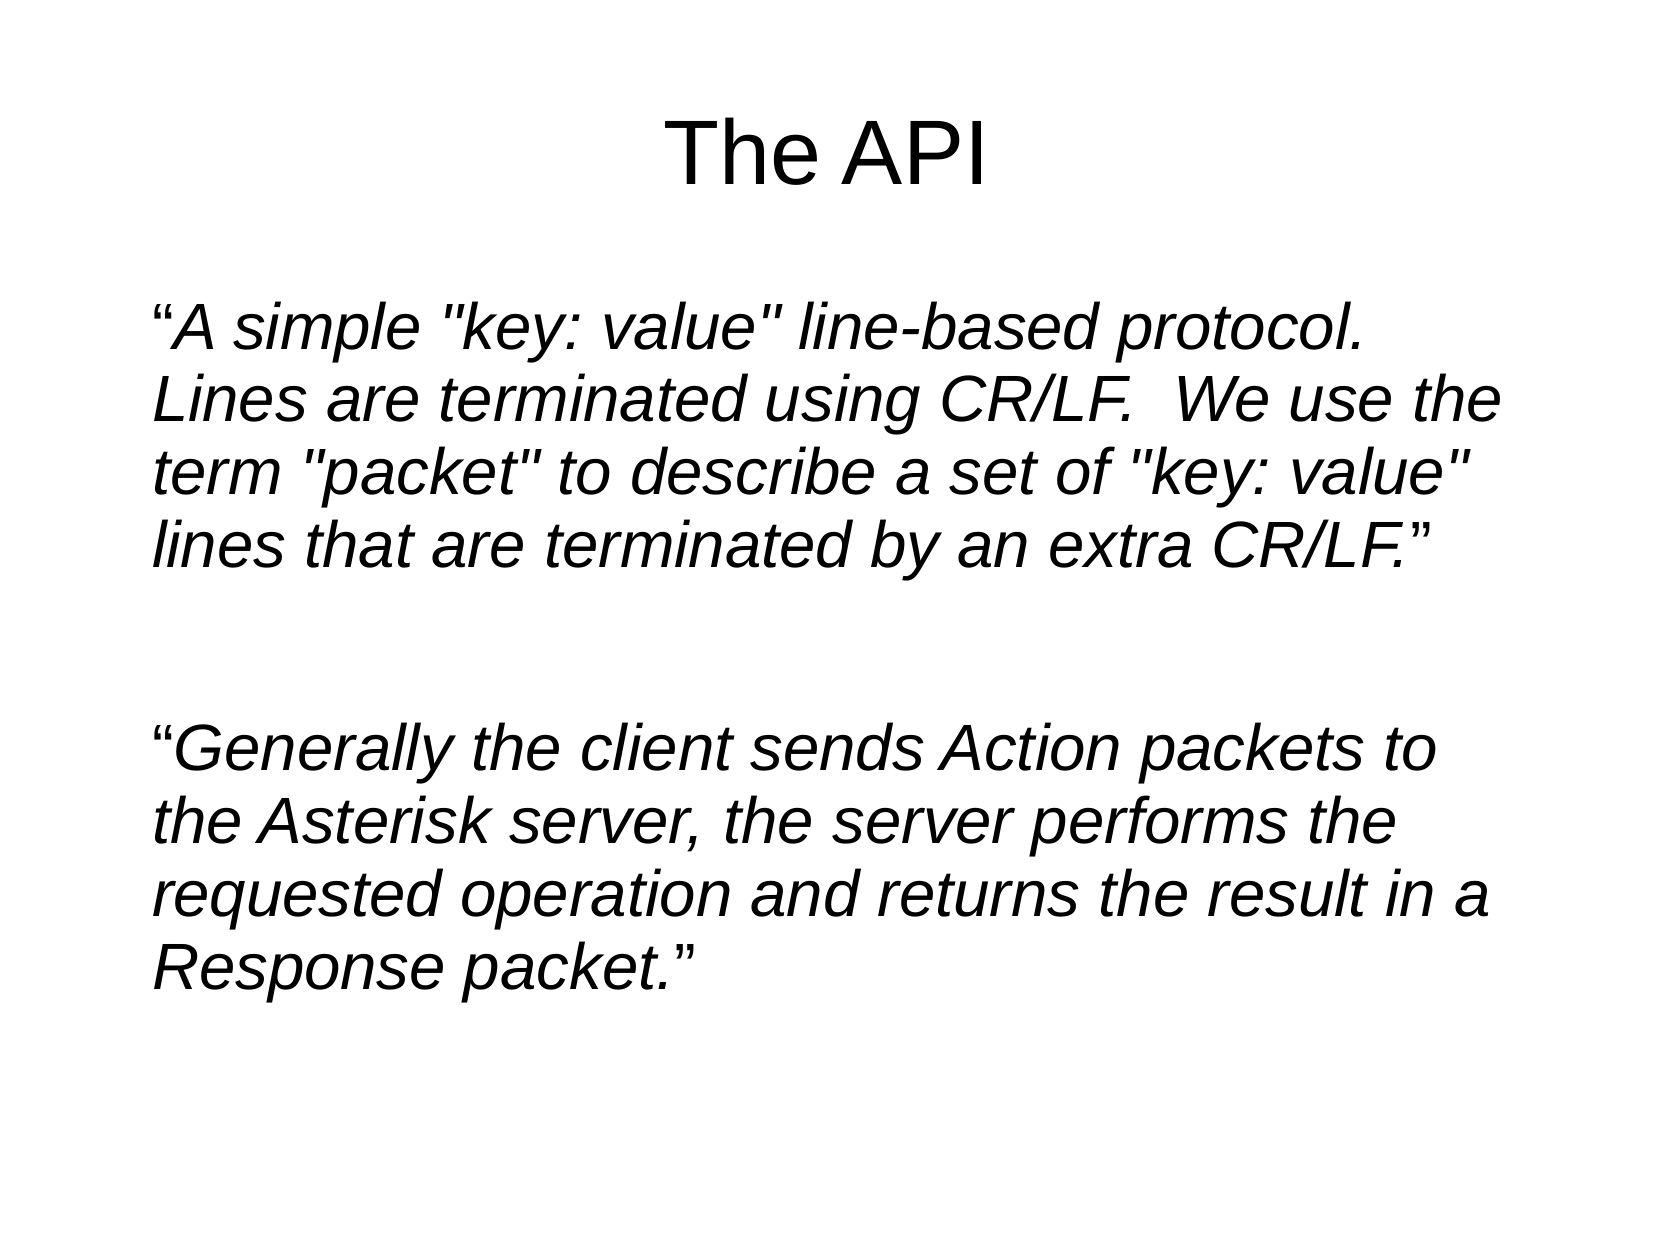

# The API
“A simple "key: value" line-based protocol. Lines are terminated using CR/LF. We use the term "packet" to describe a set of "key: value" lines that are terminated by an extra CR/LF.”
“Generally the client sends Action packets to the Asterisk server, the server performs the requested operation and returns the result in a Response packet.”